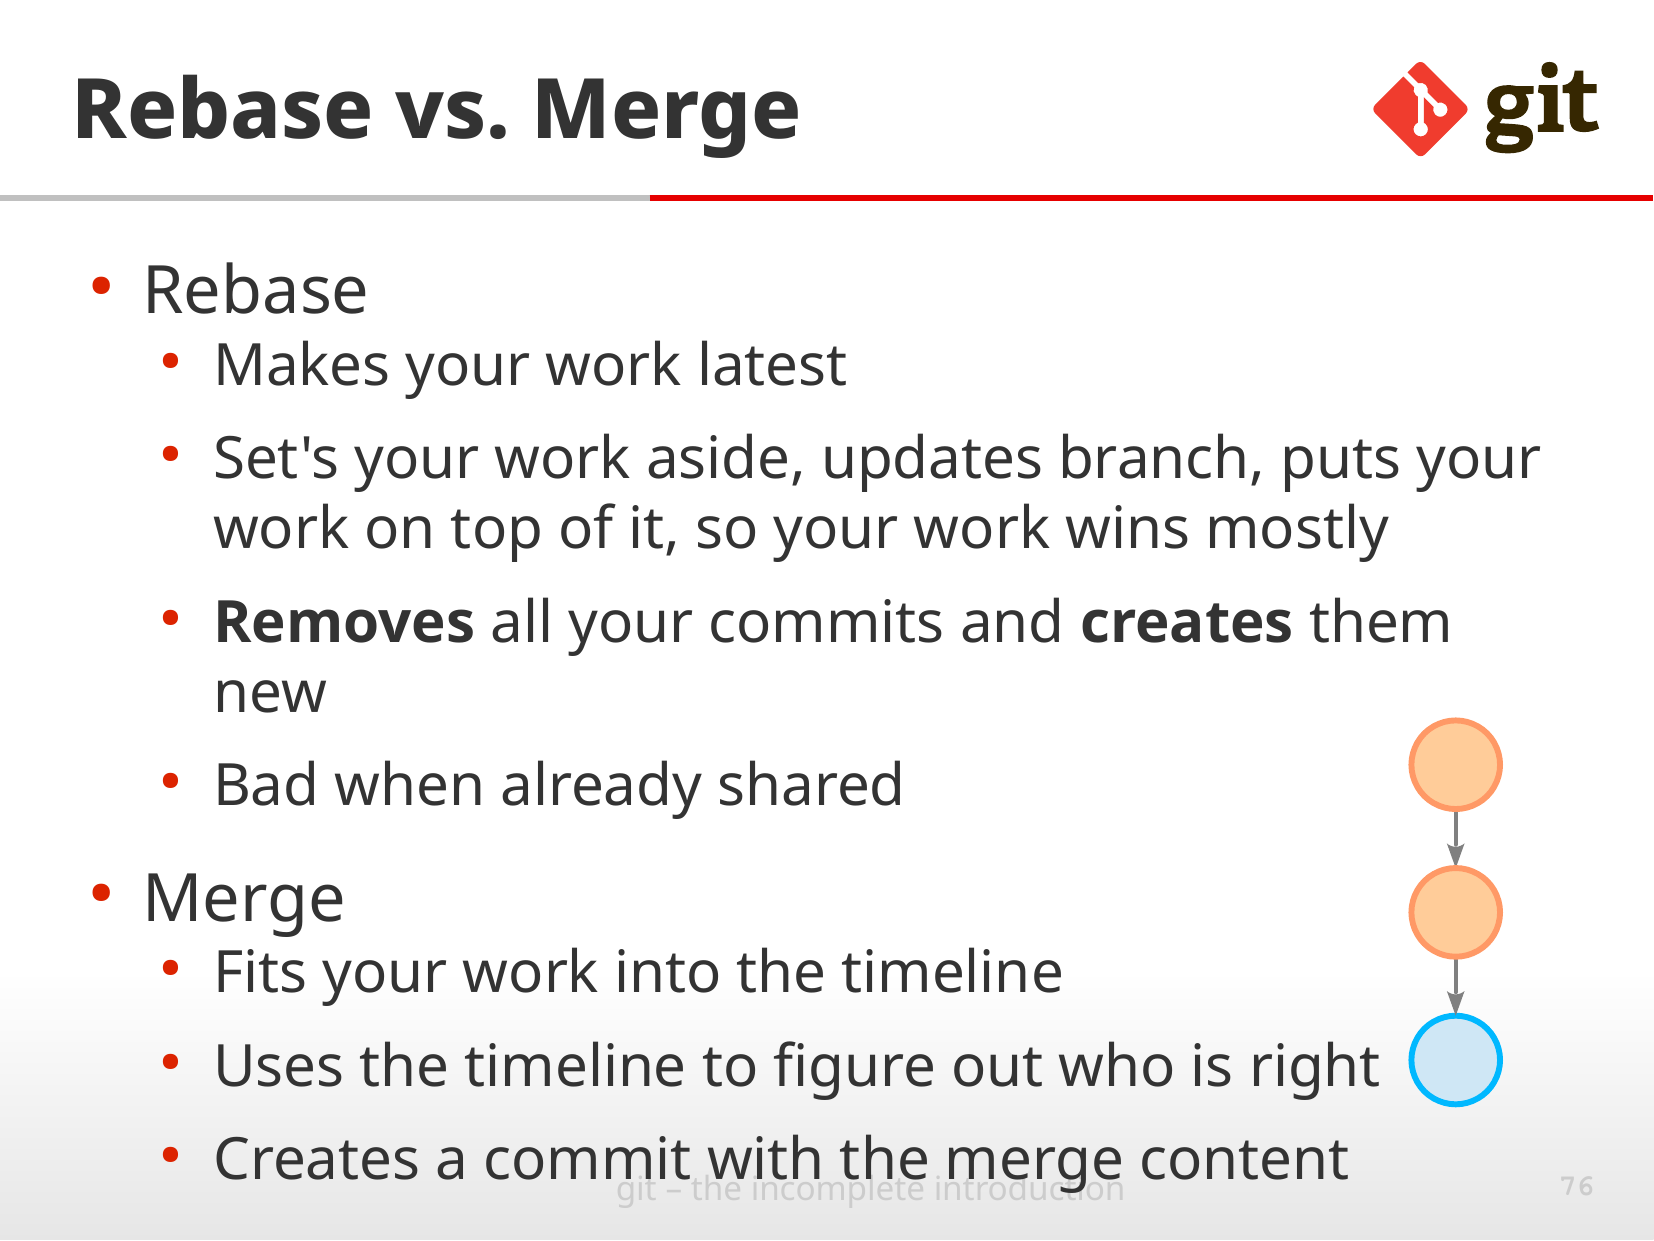

# Rebase vs. Merge
Rebase
Makes your work latest
Set's your work aside, updates branch, puts your work on top of it, so your work wins mostly
Removes all your commits and creates them new
Bad when already shared
Merge
Fits your work into the timeline
Uses the timeline to figure out who is right
Creates a commit with the merge content
76